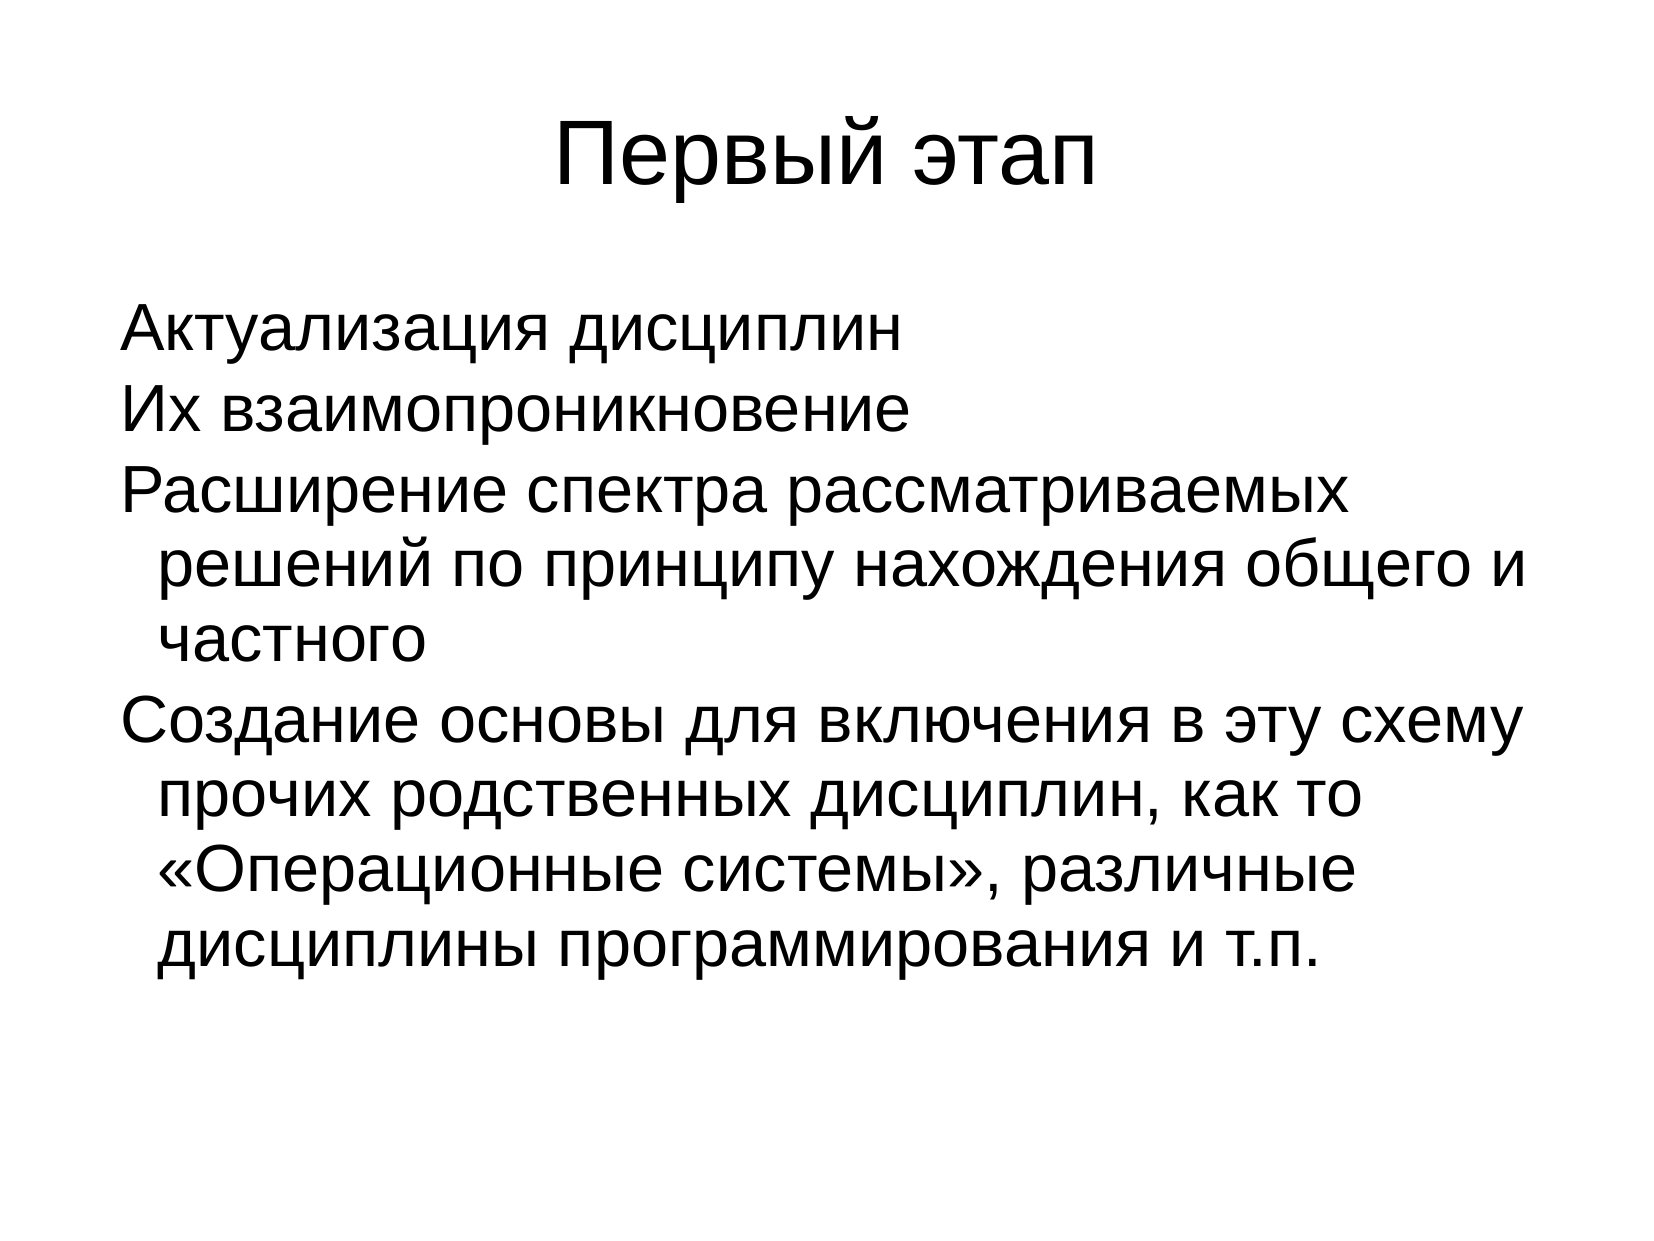

# Первый этап
Актуализация дисциплин
Их взаимопроникновение
Расширение спектра рассматриваемых решений по принципу нахождения общего и частного
Создание основы для включения в эту схему прочих родственных дисциплин, как то «Операционные системы», различные дисциплины программирования и т.п.